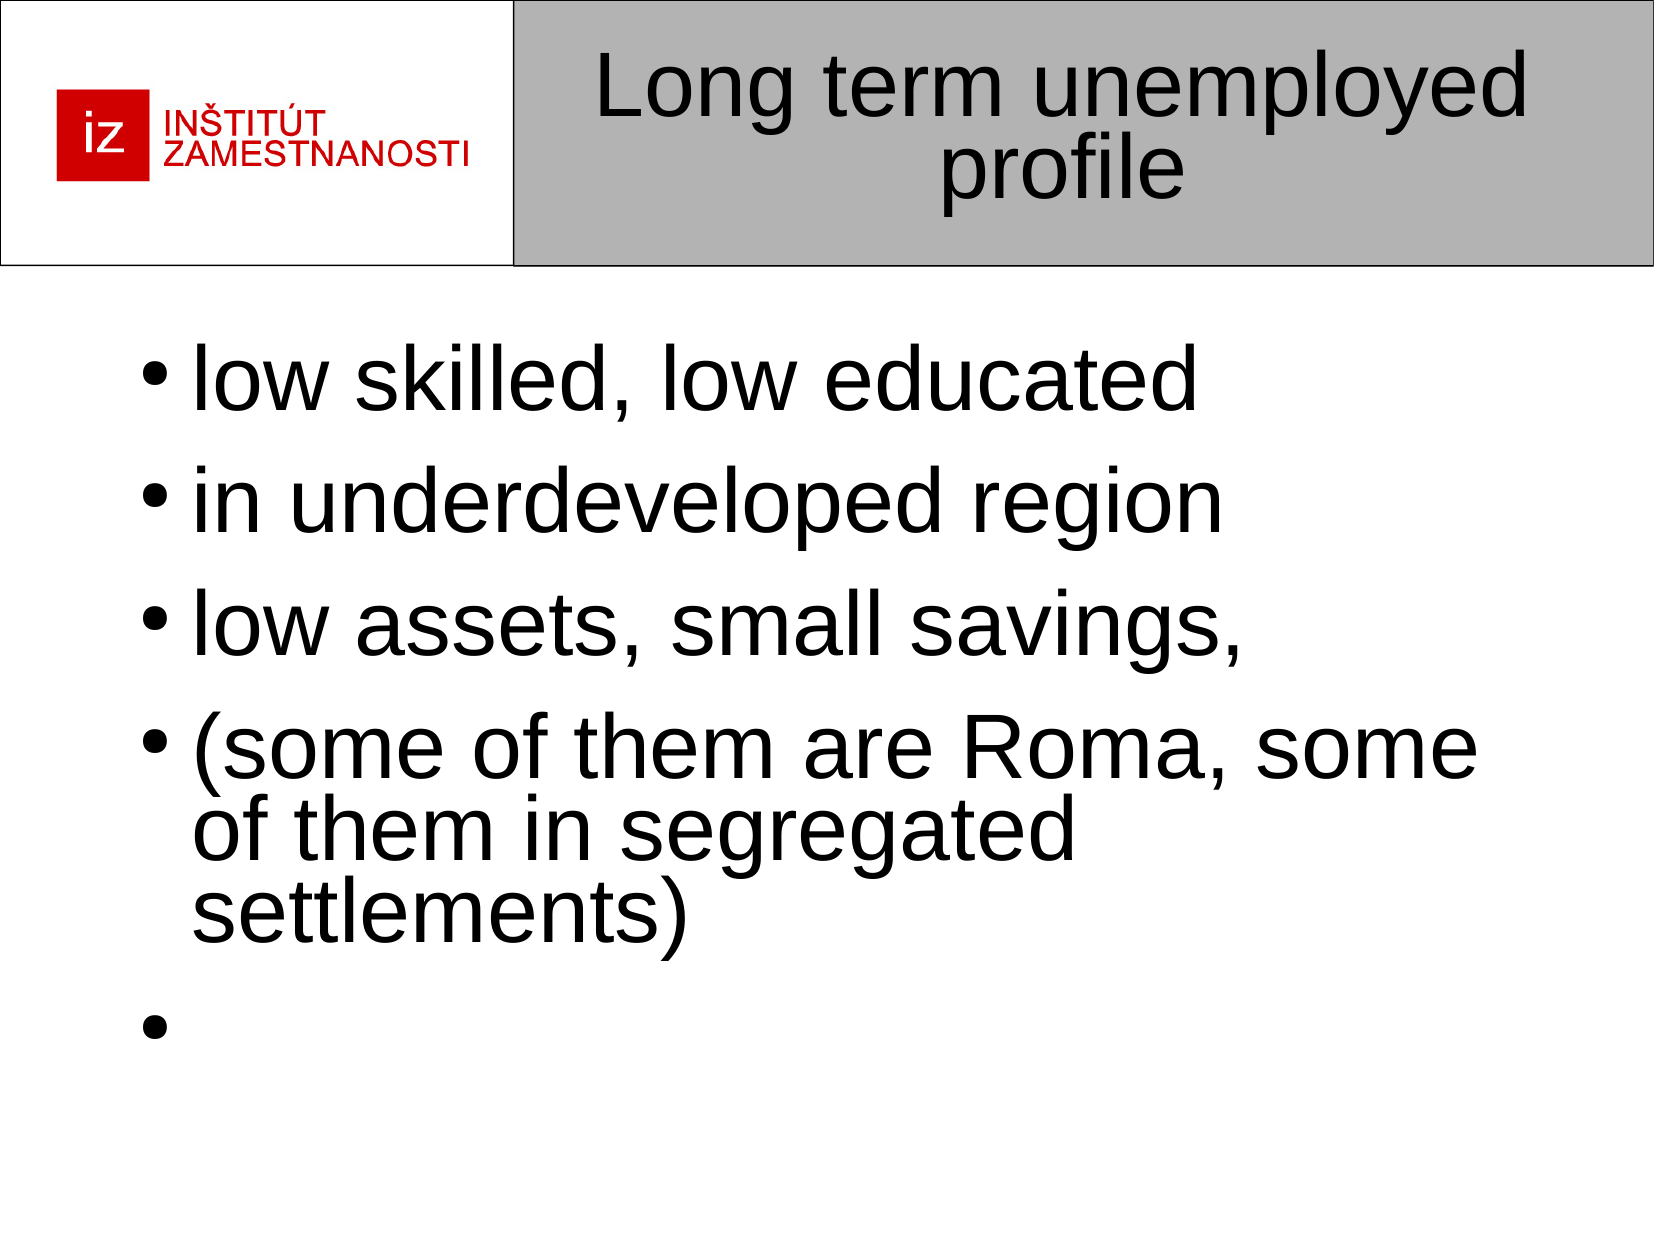

# Long term unemployed profile
low skilled, low educated
in underdeveloped region
low assets, small savings,
(some of them are Roma, some of them in segregated settlements)